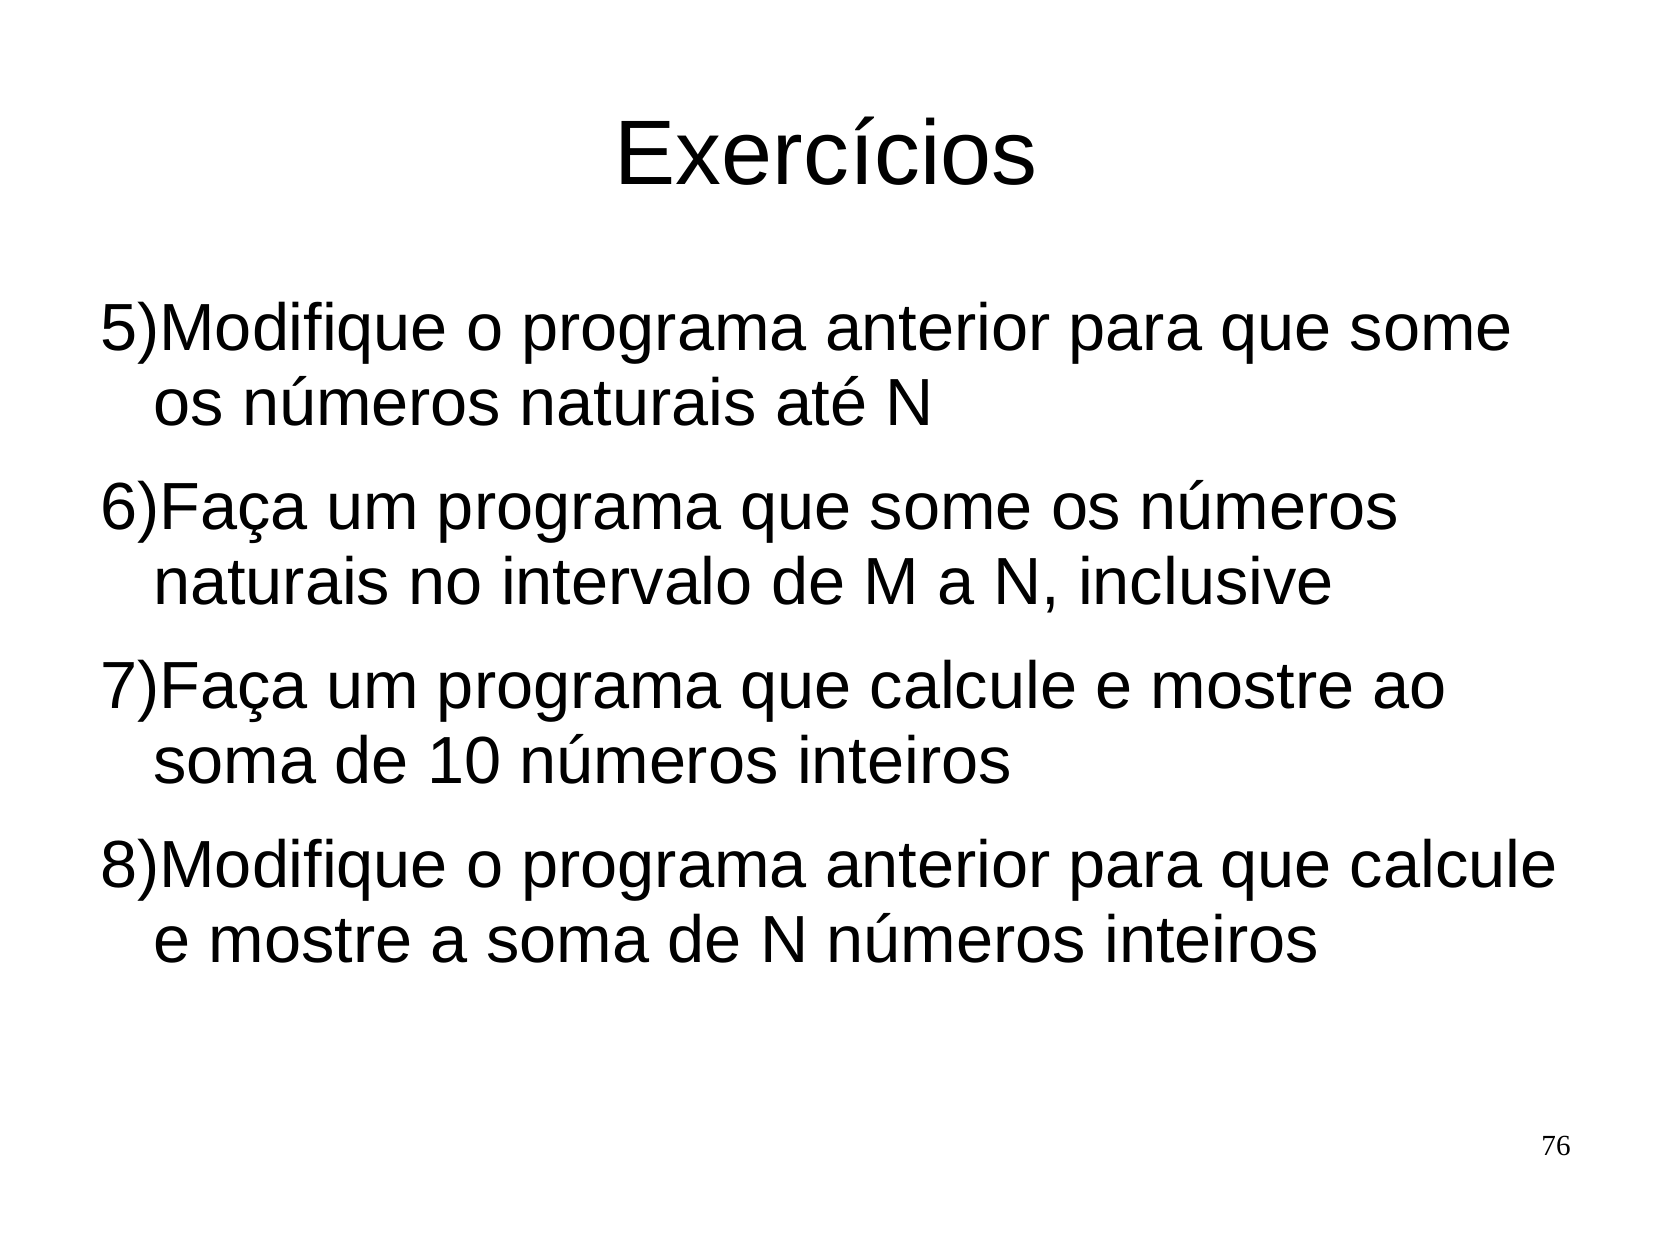

# Exercícios
Modifique o programa anterior para que some os números naturais até N
Faça um programa que some os números naturais no intervalo de M a N, inclusive
Faça um programa que calcule e mostre ao soma de 10 números inteiros
Modifique o programa anterior para que calcule e mostre a soma de N números inteiros
76